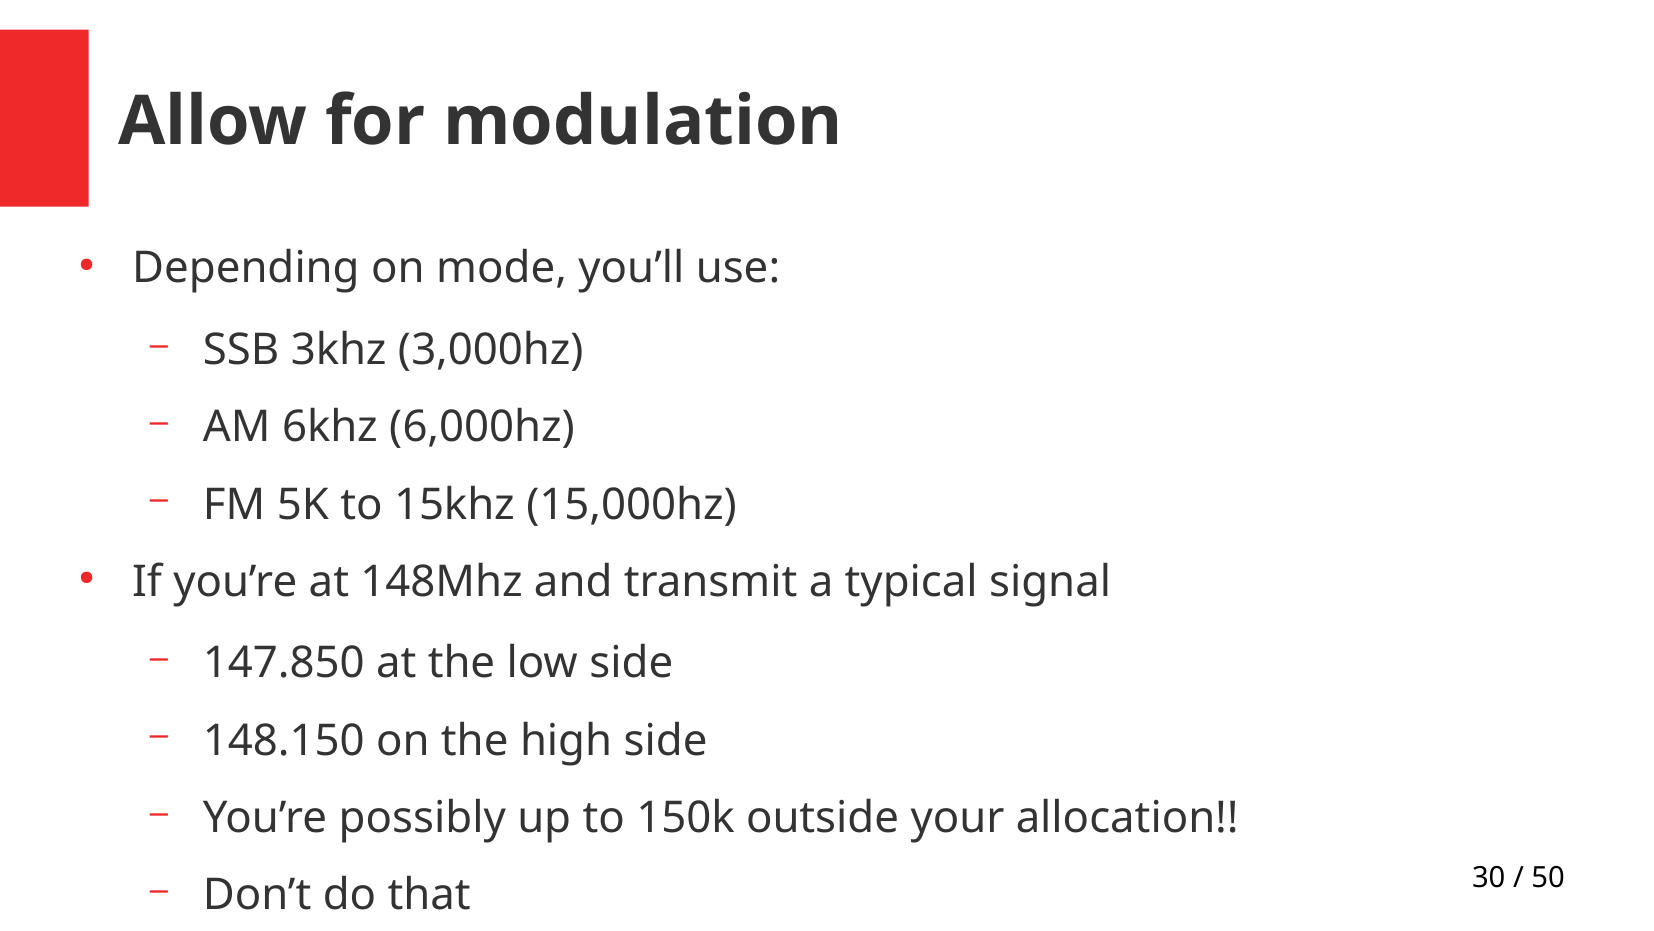

# Allow for modulation
Depending on mode, you’ll use:
SSB 3khz (3,000hz)
AM 6khz (6,000hz)
FM 5K to 15khz (15,000hz)
If you’re at 148Mhz and transmit a typical signal
147.850 at the low side
148.150 on the high side
You’re possibly up to 150k outside your allocation!!
Don’t do that
30